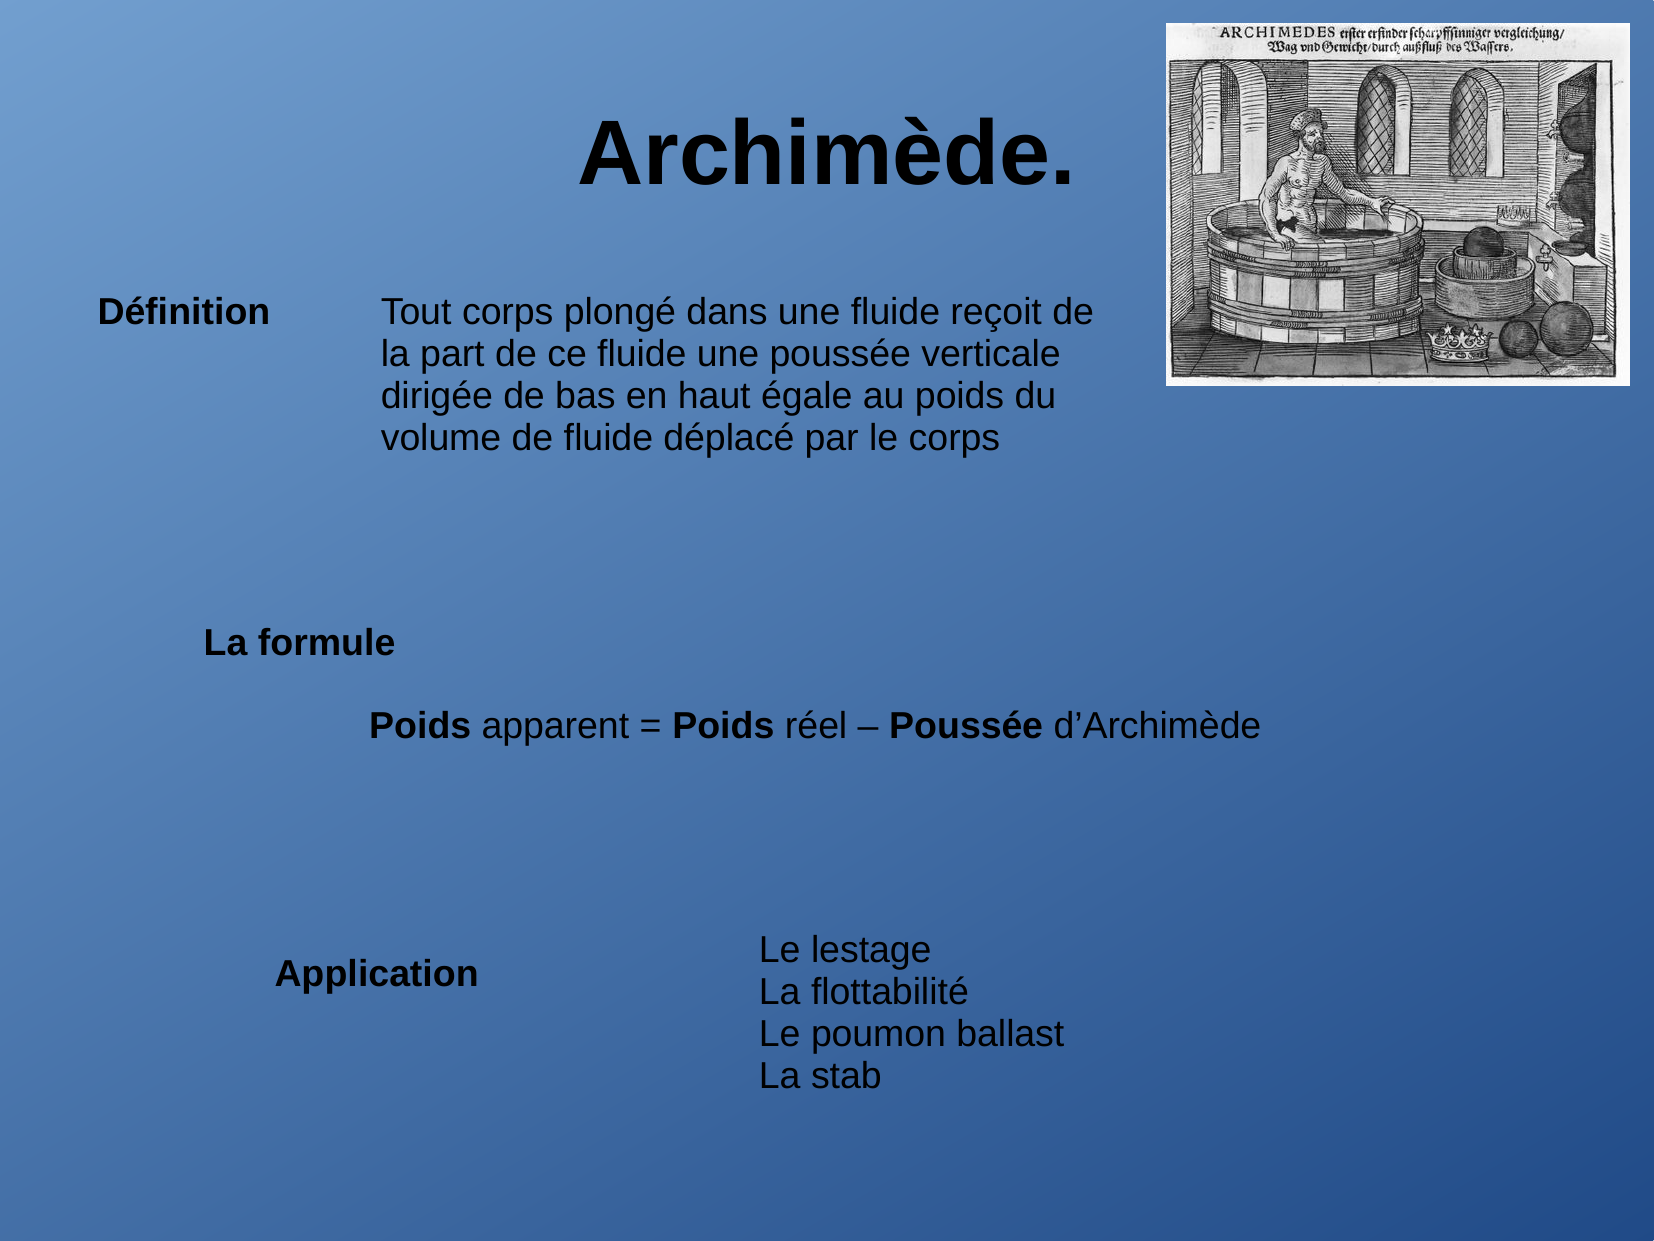

# Archimède.
Définition
Tout corps plongé dans une fluide reçoit de la part de ce fluide une poussée verticale dirigée de bas en haut égale au poids du volume de fluide déplacé par le corps
La formule
Poids apparent = Poids réel – Poussée d’Archimède
Le lestage
La flottabilité
Le poumon ballast
La stab
Application